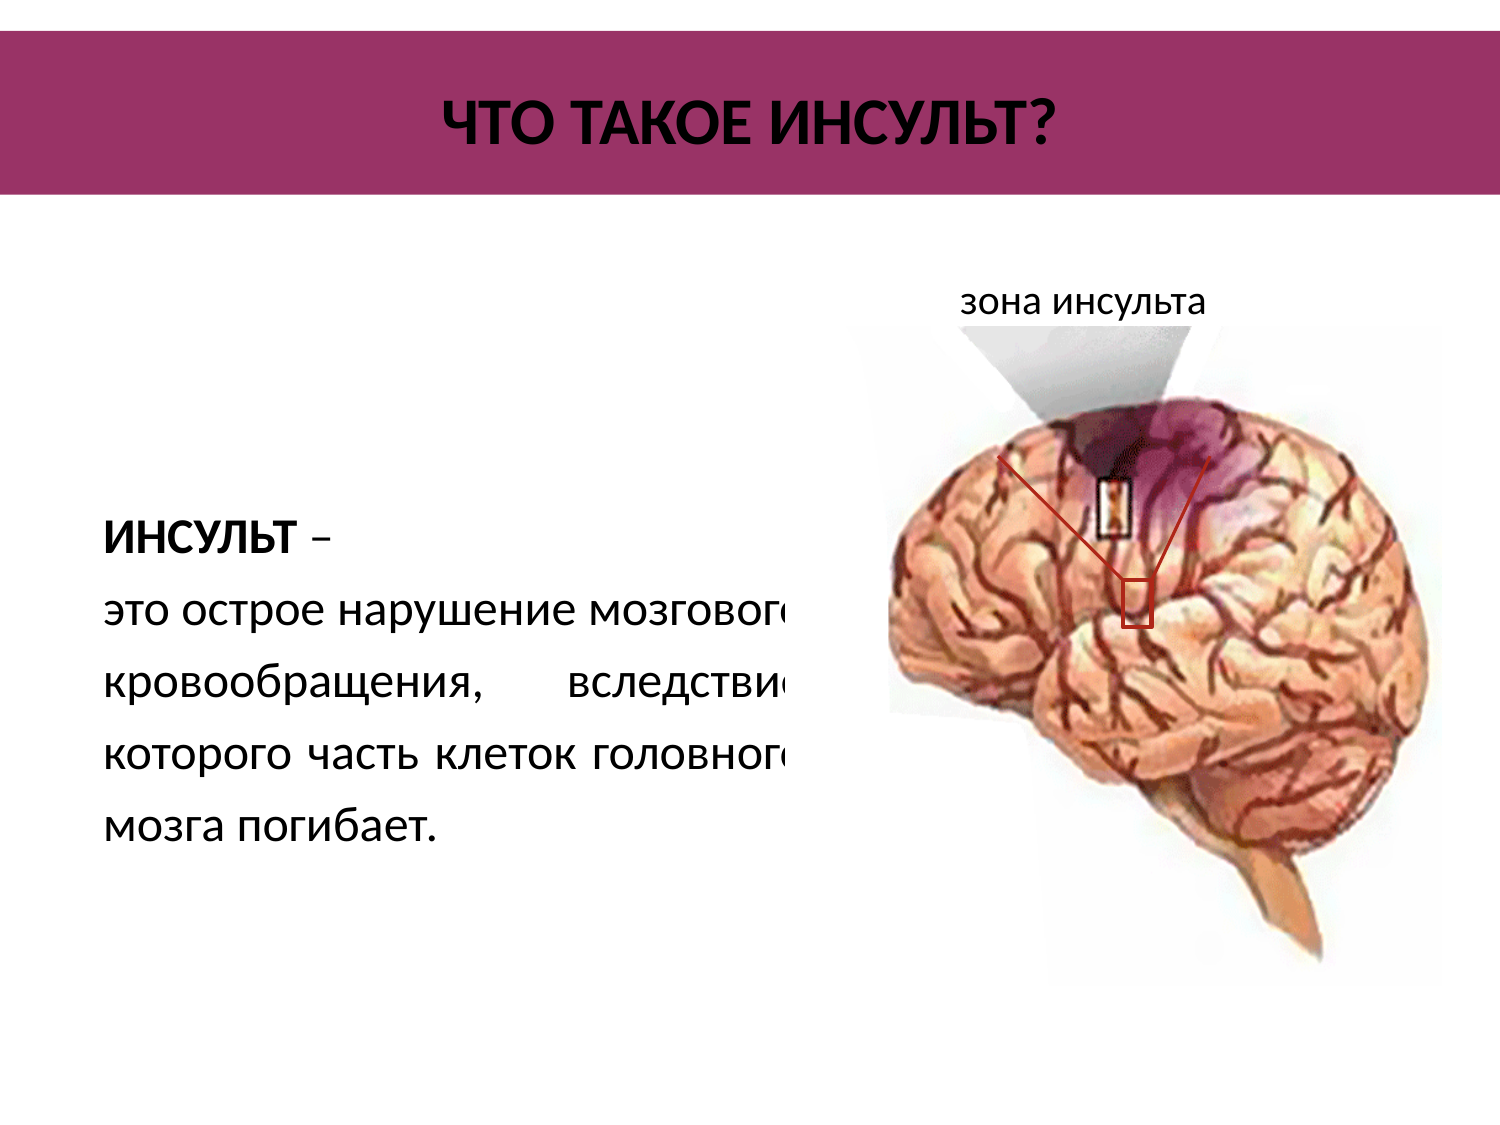

ЧТО ТАКОЕ ИНСУЛЬТ?
зона инсульта
ИНСУЛЬТ –
это острое нарушение мозгового кровообращения, вследствие которого часть клеток головного мозга погибает.